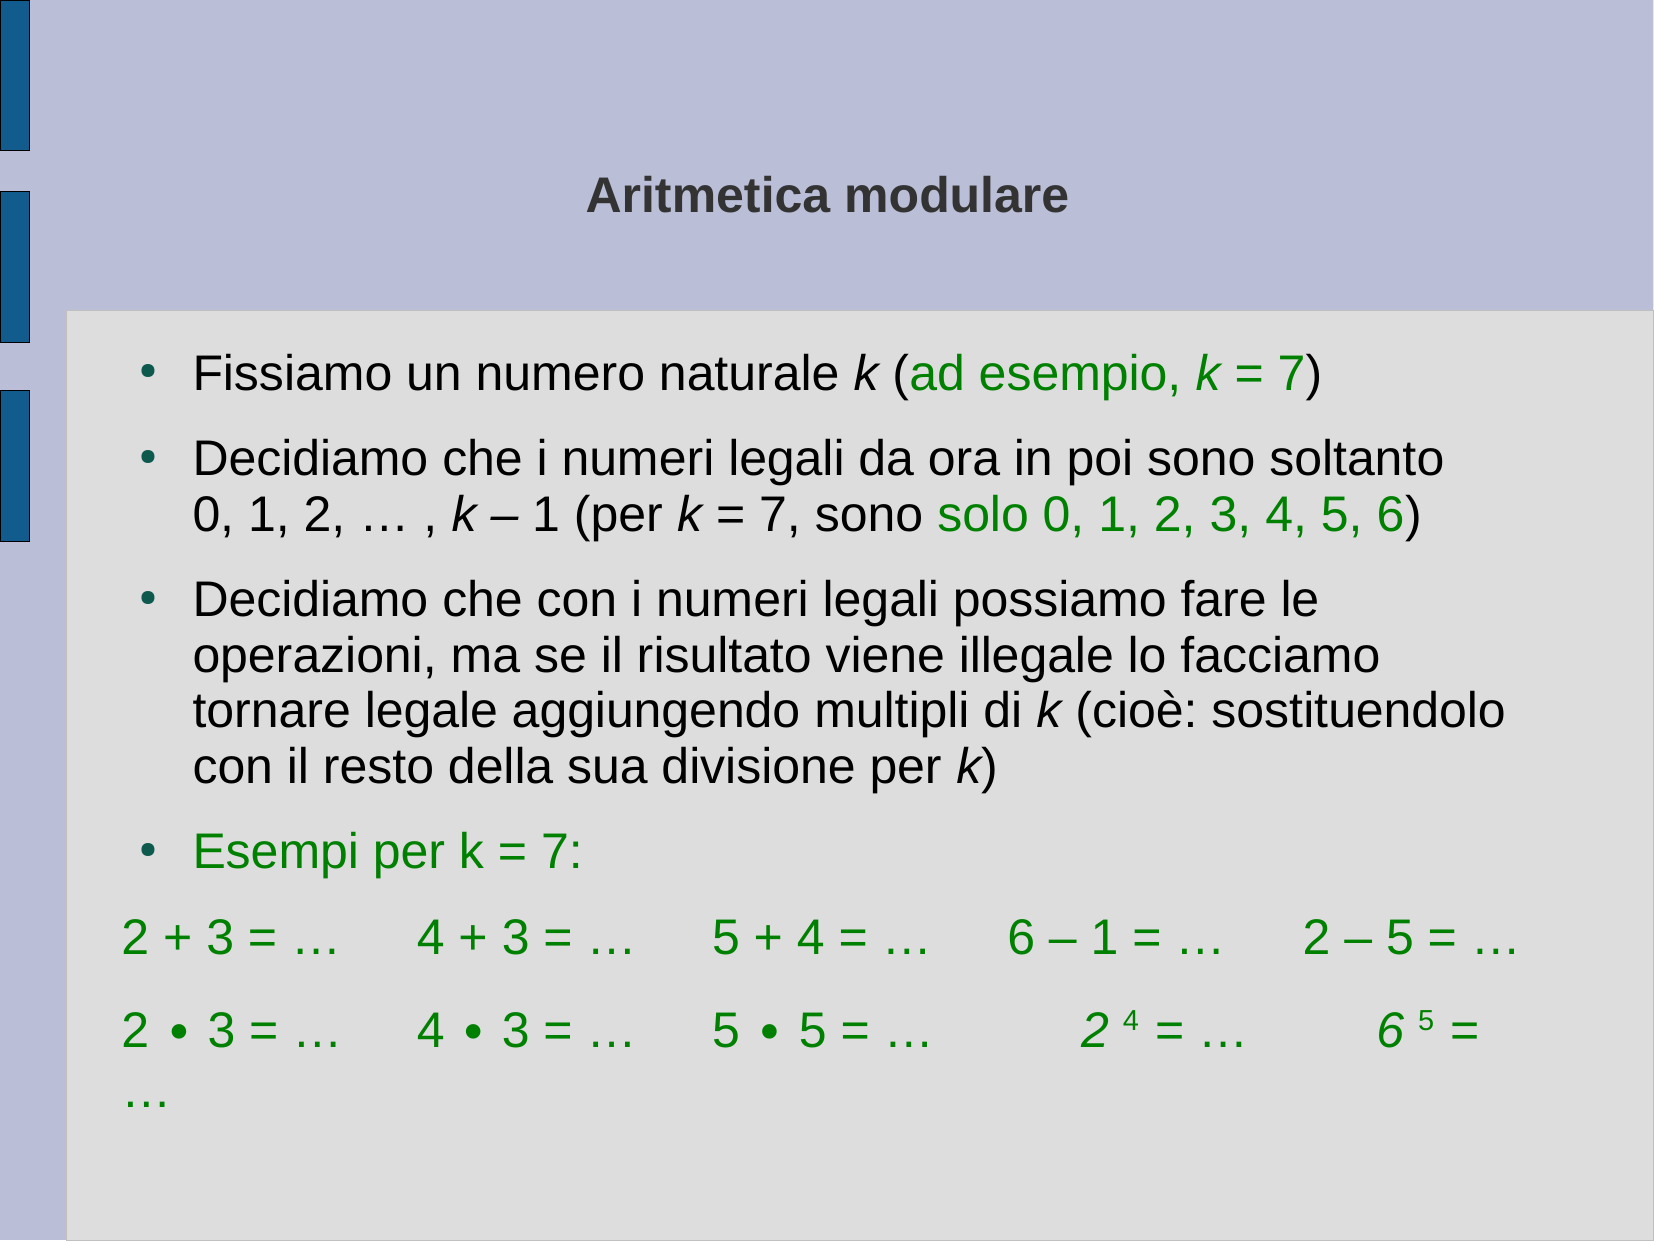

# Aritmetica modulare
Fissiamo un numero naturale k (ad esempio, k = 7)
Decidiamo che i numeri legali da ora in poi sono soltanto 0, 1, 2, … , k – 1 (per k = 7, sono solo 0, 1, 2, 3, 4, 5, 6)
Decidiamo che con i numeri legali possiamo fare le operazioni, ma se il risultato viene illegale lo facciamo tornare legale aggiungendo multipli di k (cioè: sostituendolo con il resto della sua divisione per k)
Esempi per k = 7:
2 + 3 = …		4 + 3 = …		5 + 4 = …		6 – 1 = …		2 – 5 = …
2 ∙ 3 = …		4 ∙ 3 = …		5 ∙ 5 = …		2 4	= …		6 5	= …